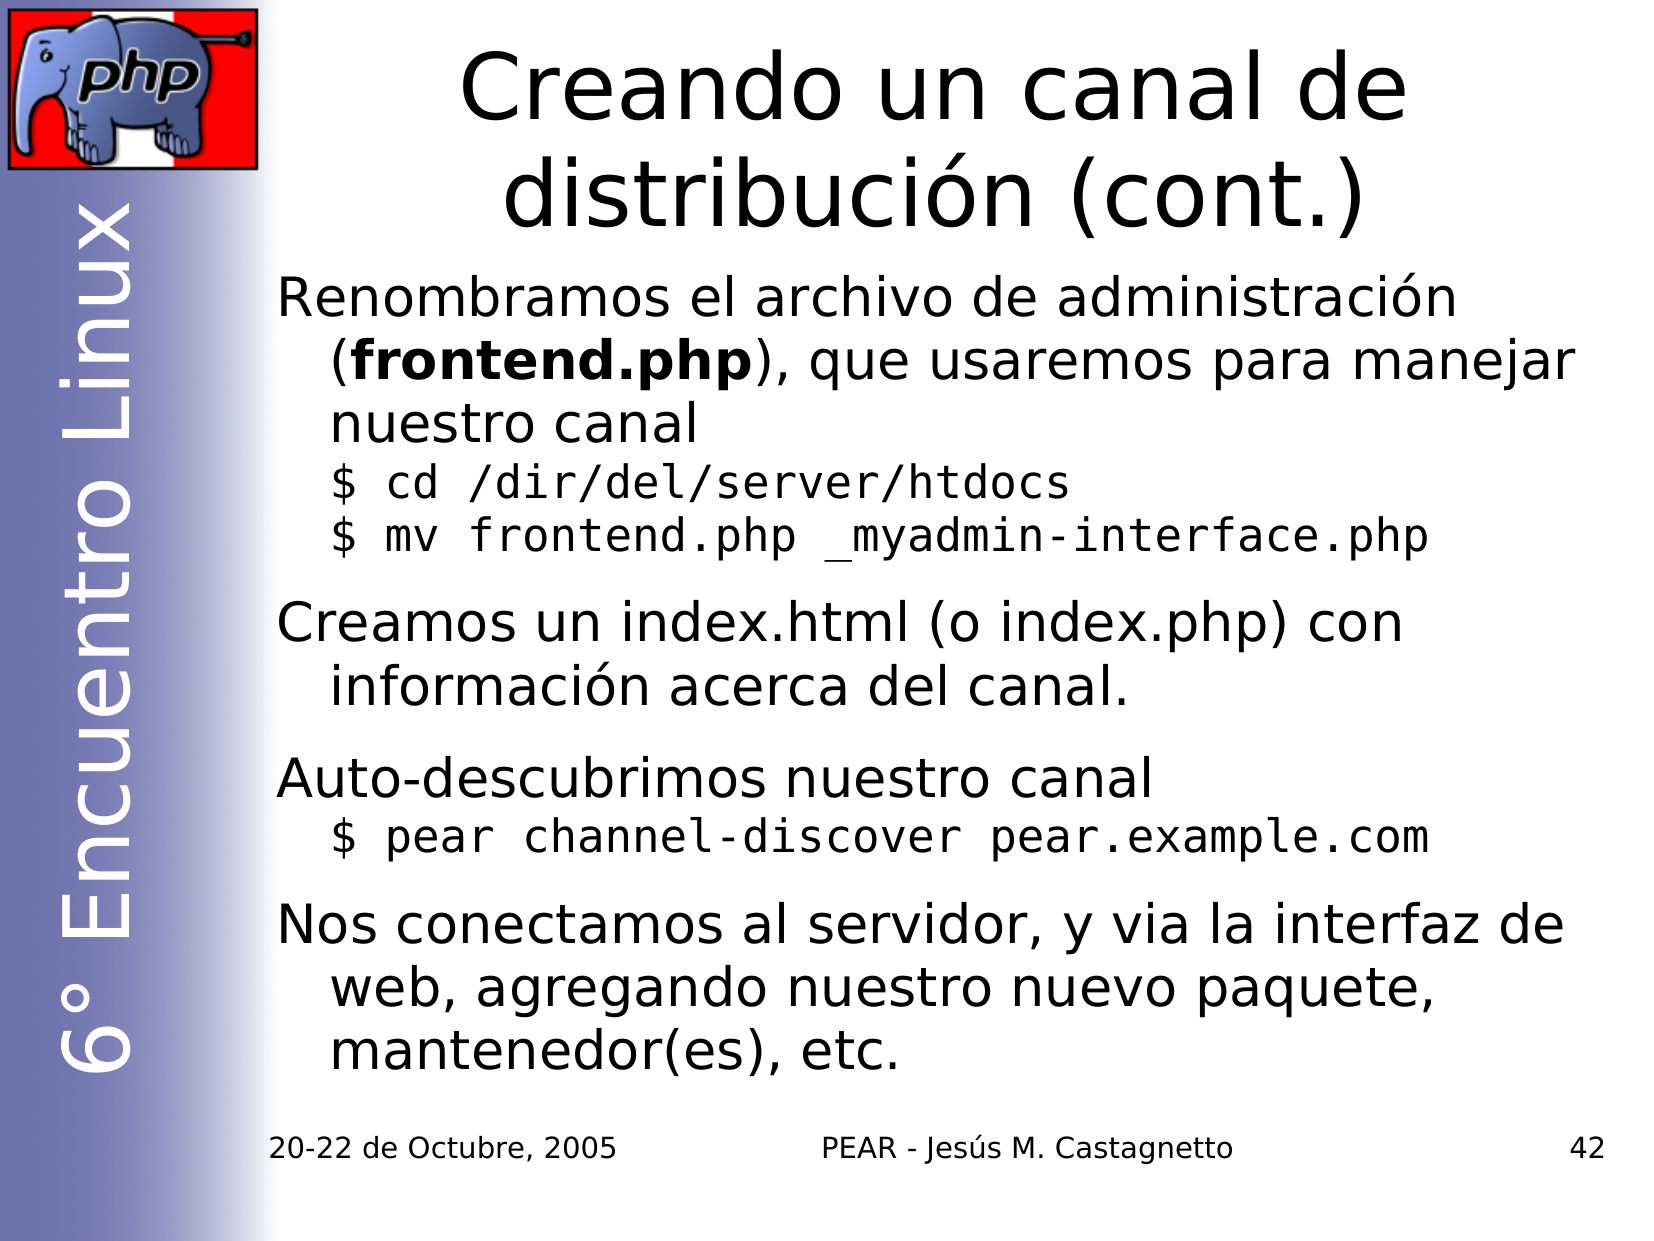

# Creando un canal de distribución (cont.)
Renombramos el archivo de administración (frontend.php), que usaremos para manejar nuestro canal
$ cd /dir/del/server/htdocs
$ mv frontend.php _myadmin-interface.php
Creamos un index.html (o index.php) con información acerca del canal.
Auto-descubrimos nuestro canal
$ pear channel-discover pear.example.com
Nos conectamos al servidor, y via la interfaz de web, agregando nuestro nuevo paquete, mantenedor(es), etc.
20-22 de Octubre, 2005
PEAR - Jesús M. Castagnetto
42